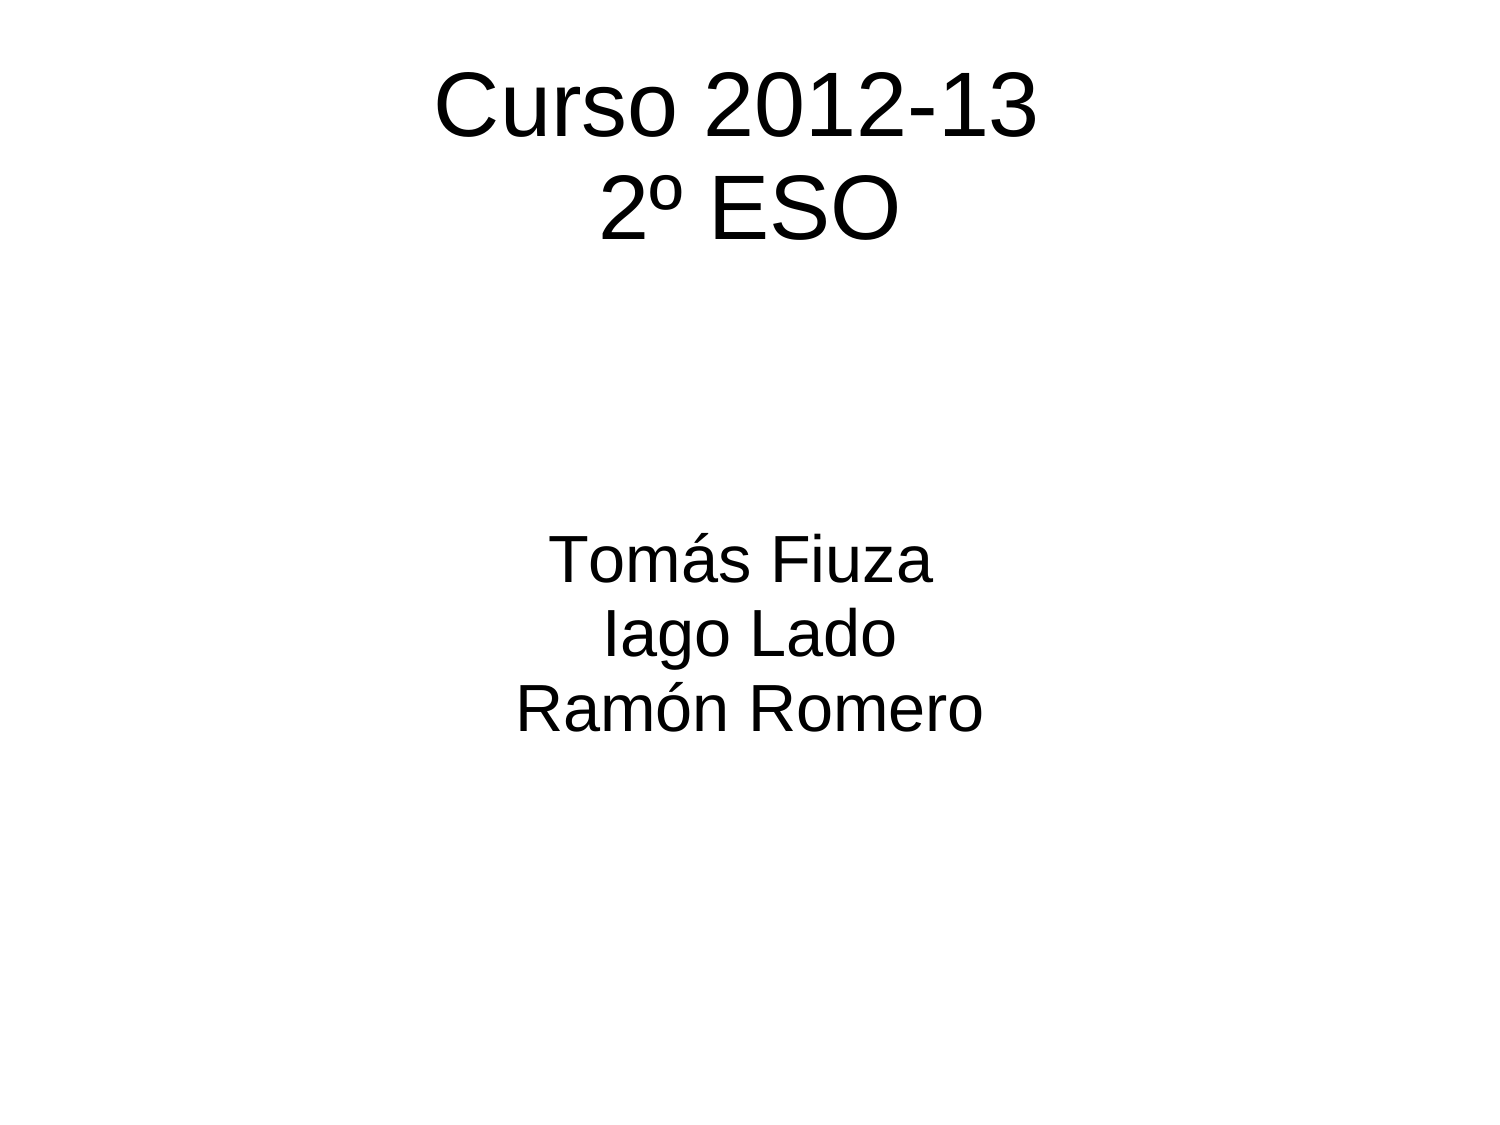

# Curso 2012-13 2º ESO
Tomás Fiuza
Iago Lado
Ramón Romero